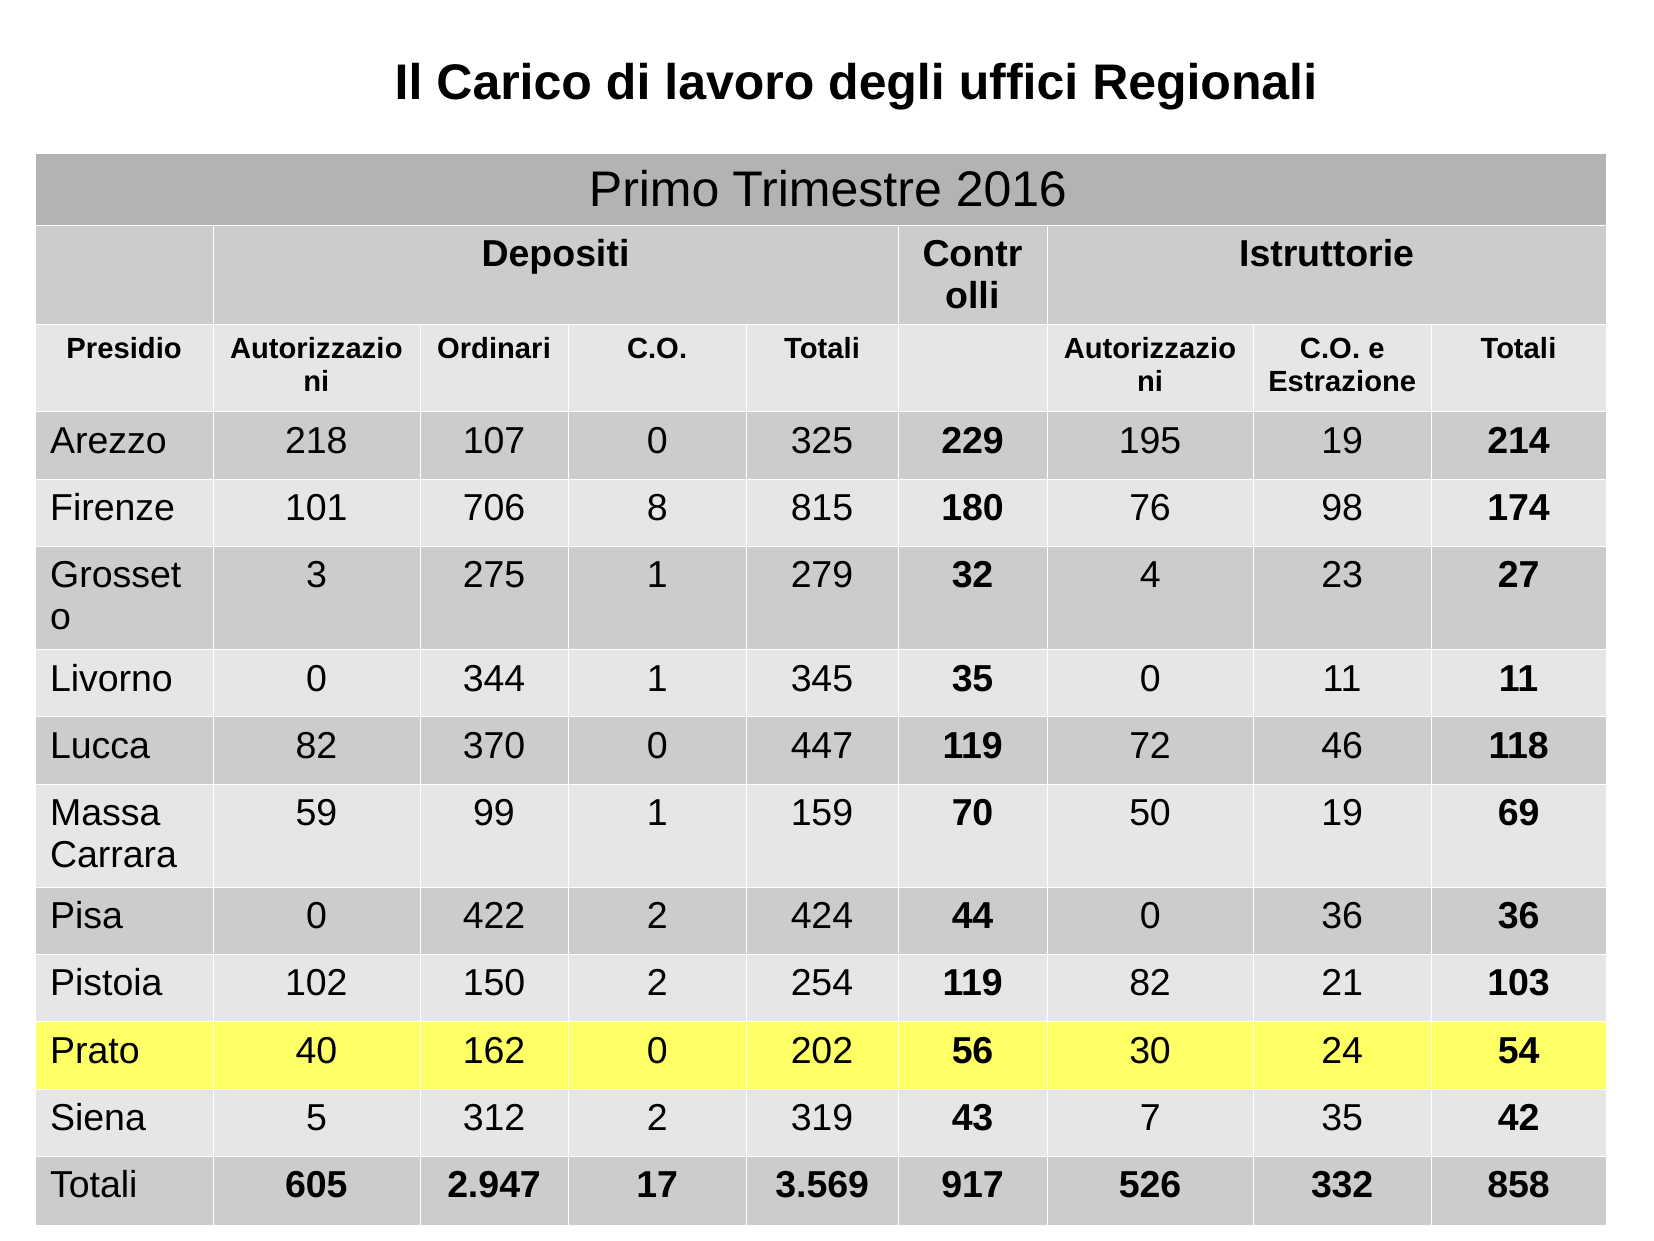

Il Carico di lavoro degli uffici Regionali
| Primo Trimestre 2016 | | | | | | | | |
| --- | --- | --- | --- | --- | --- | --- | --- | --- |
| | Depositi | | | | Controlli | Istruttorie | | |
| Presidio | Autorizzazioni | Ordinari | C.O. | Totali | | Autorizzazioni | C.O. e Estrazione | Totali |
| Arezzo | 218 | 107 | 0 | 325 | 229 | 195 | 19 | 214 |
| Firenze | 101 | 706 | 8 | 815 | 180 | 76 | 98 | 174 |
| Grosseto | 3 | 275 | 1 | 279 | 32 | 4 | 23 | 27 |
| Livorno | 0 | 344 | 1 | 345 | 35 | 0 | 11 | 11 |
| Lucca | 82 | 370 | 0 | 447 | 119 | 72 | 46 | 118 |
| Massa Carrara | 59 | 99 | 1 | 159 | 70 | 50 | 19 | 69 |
| Pisa | 0 | 422 | 2 | 424 | 44 | 0 | 36 | 36 |
| Pistoia | 102 | 150 | 2 | 254 | 119 | 82 | 21 | 103 |
| Prato | 40 | 162 | 0 | 202 | 56 | 30 | 24 | 54 |
| Siena | 5 | 312 | 2 | 319 | 43 | 7 | 35 | 42 |
| Totali | 605 | 2.947 | 17 | 3.569 | 917 | 526 | 332 | 858 |